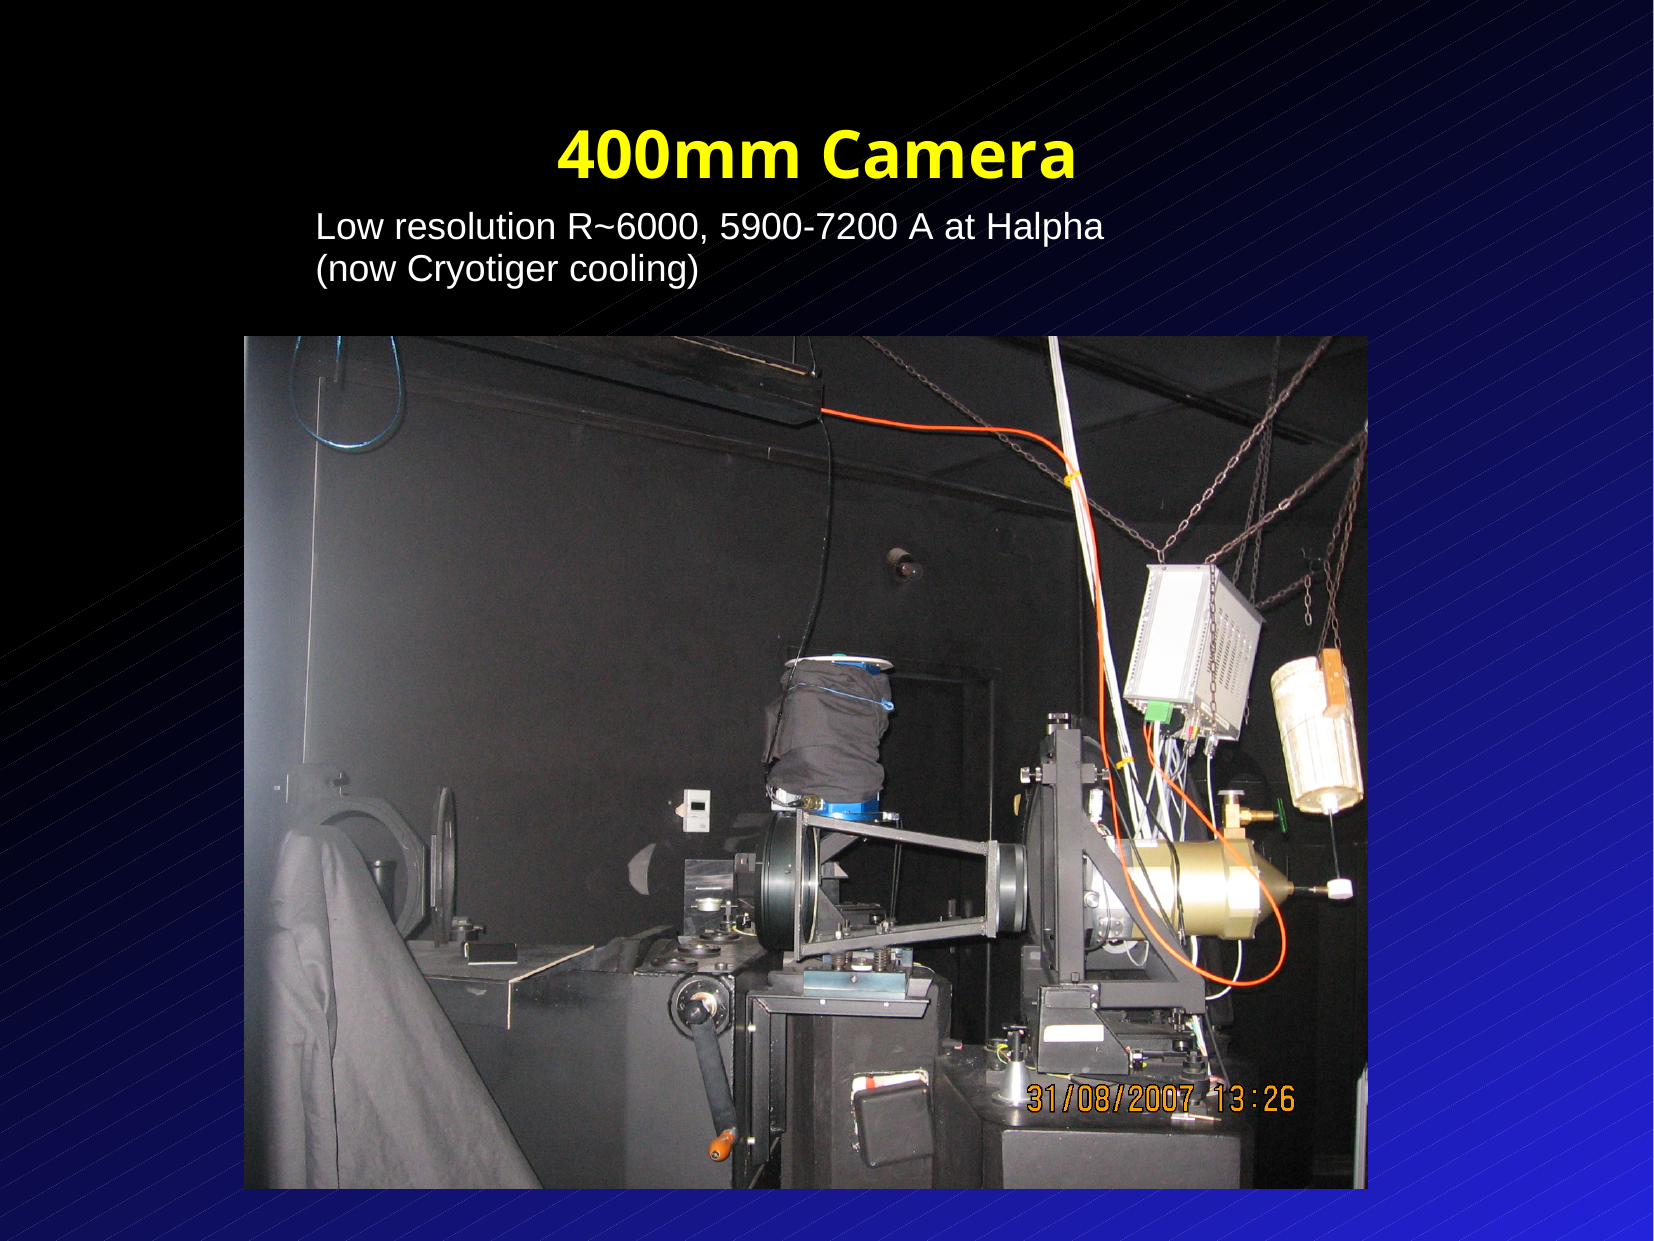

# 400mm Camera
Low resolution R~6000, 5900-7200 A at Halpha
(now Cryotiger cooling)